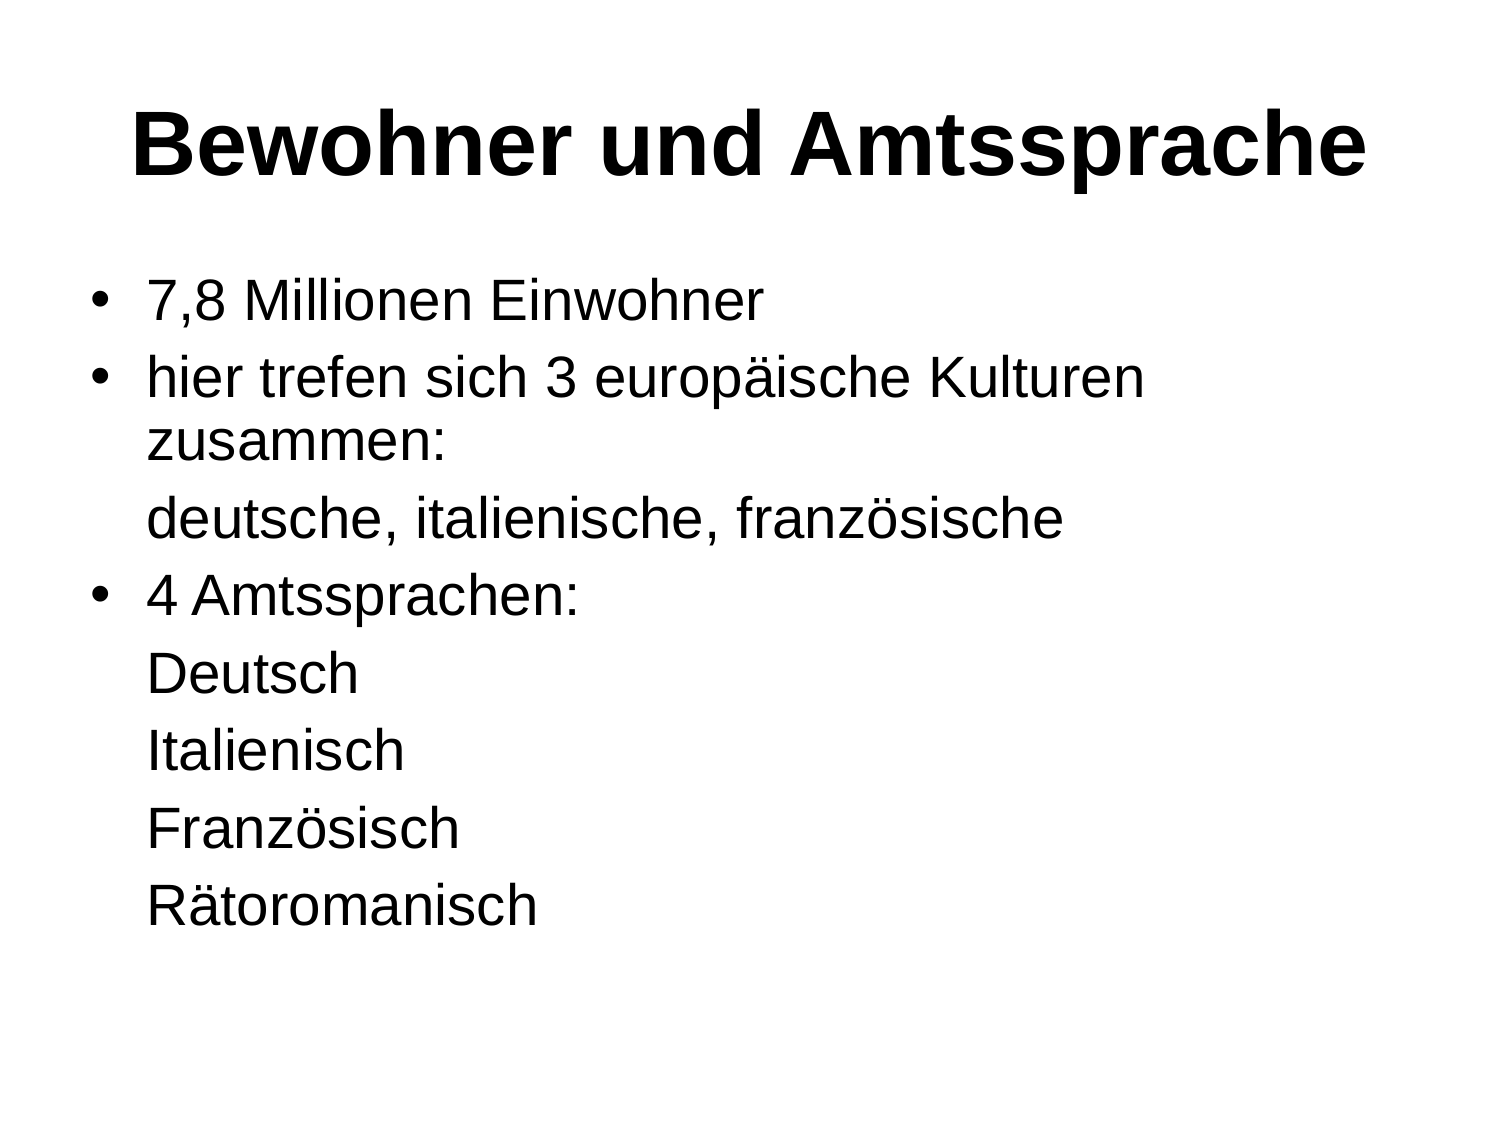

# Bewohner und Amtssprache
7,8 Millionen Einwohner
hier trefen sich 3 europäische Kulturen zusammen:
	deutsche, italienische, französische
4 Amtssprachen:
	Deutsch
	Italienisch
	Französisch
	Rätoromanisch